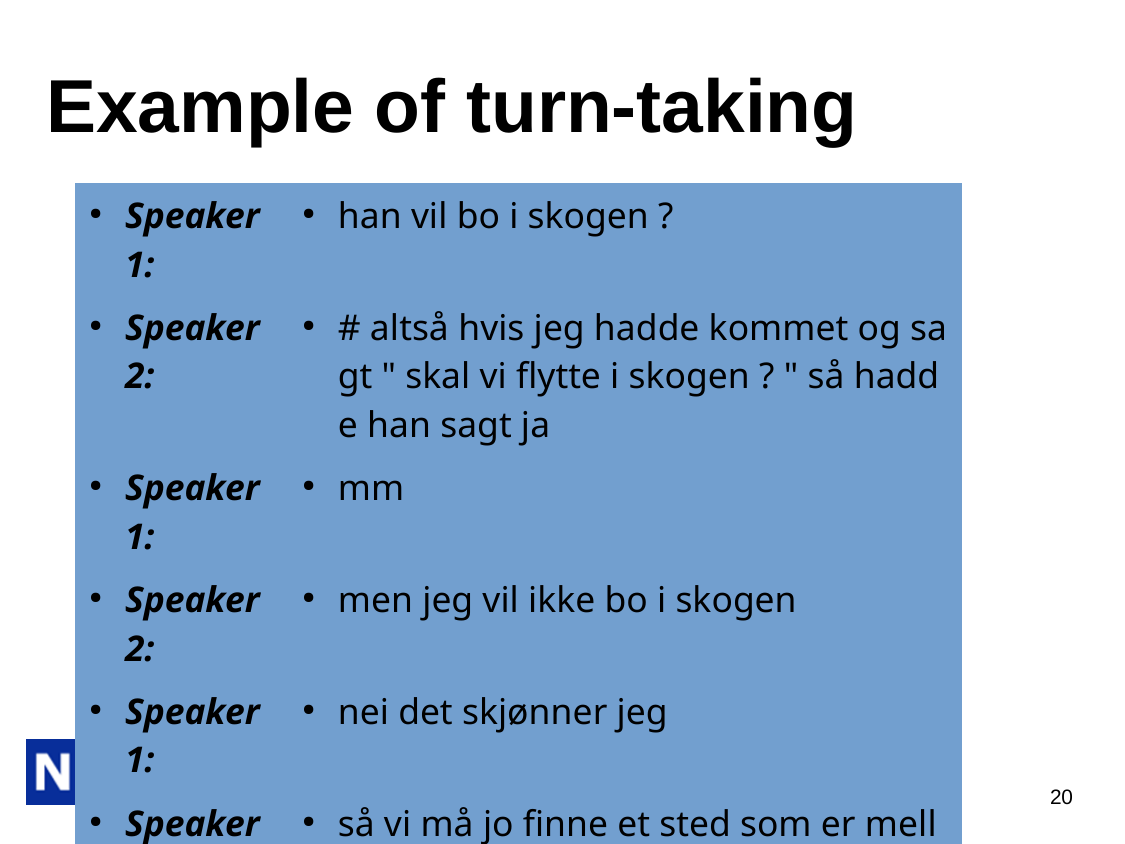

# Example of turn-taking
| Speaker 1: | han vil bo i skogen ? |
| --- | --- |
| Speaker 2: | # altså hvis jeg hadde kommet og sagt " skal vi flytte i skogen ? " så hadde han sagt ja |
| Speaker 1: | mm |
| Speaker 2: | men jeg vil ikke bo i skogen |
| Speaker 1: | nei det skjønner jeg |
| Speaker 2: | så vi må jo finne et sted som er mellomting og det jeg vil ikke bo utpå landet # i hvilken som helst  (uforståelig) ... |
| Speaker 1: | \* men det kommer jo an på hvor i skogen da |
19
[«Norske talespråkskorpus - Oslo delen» (NoTa), collected and annotated by the Tekstlaboratoriet]